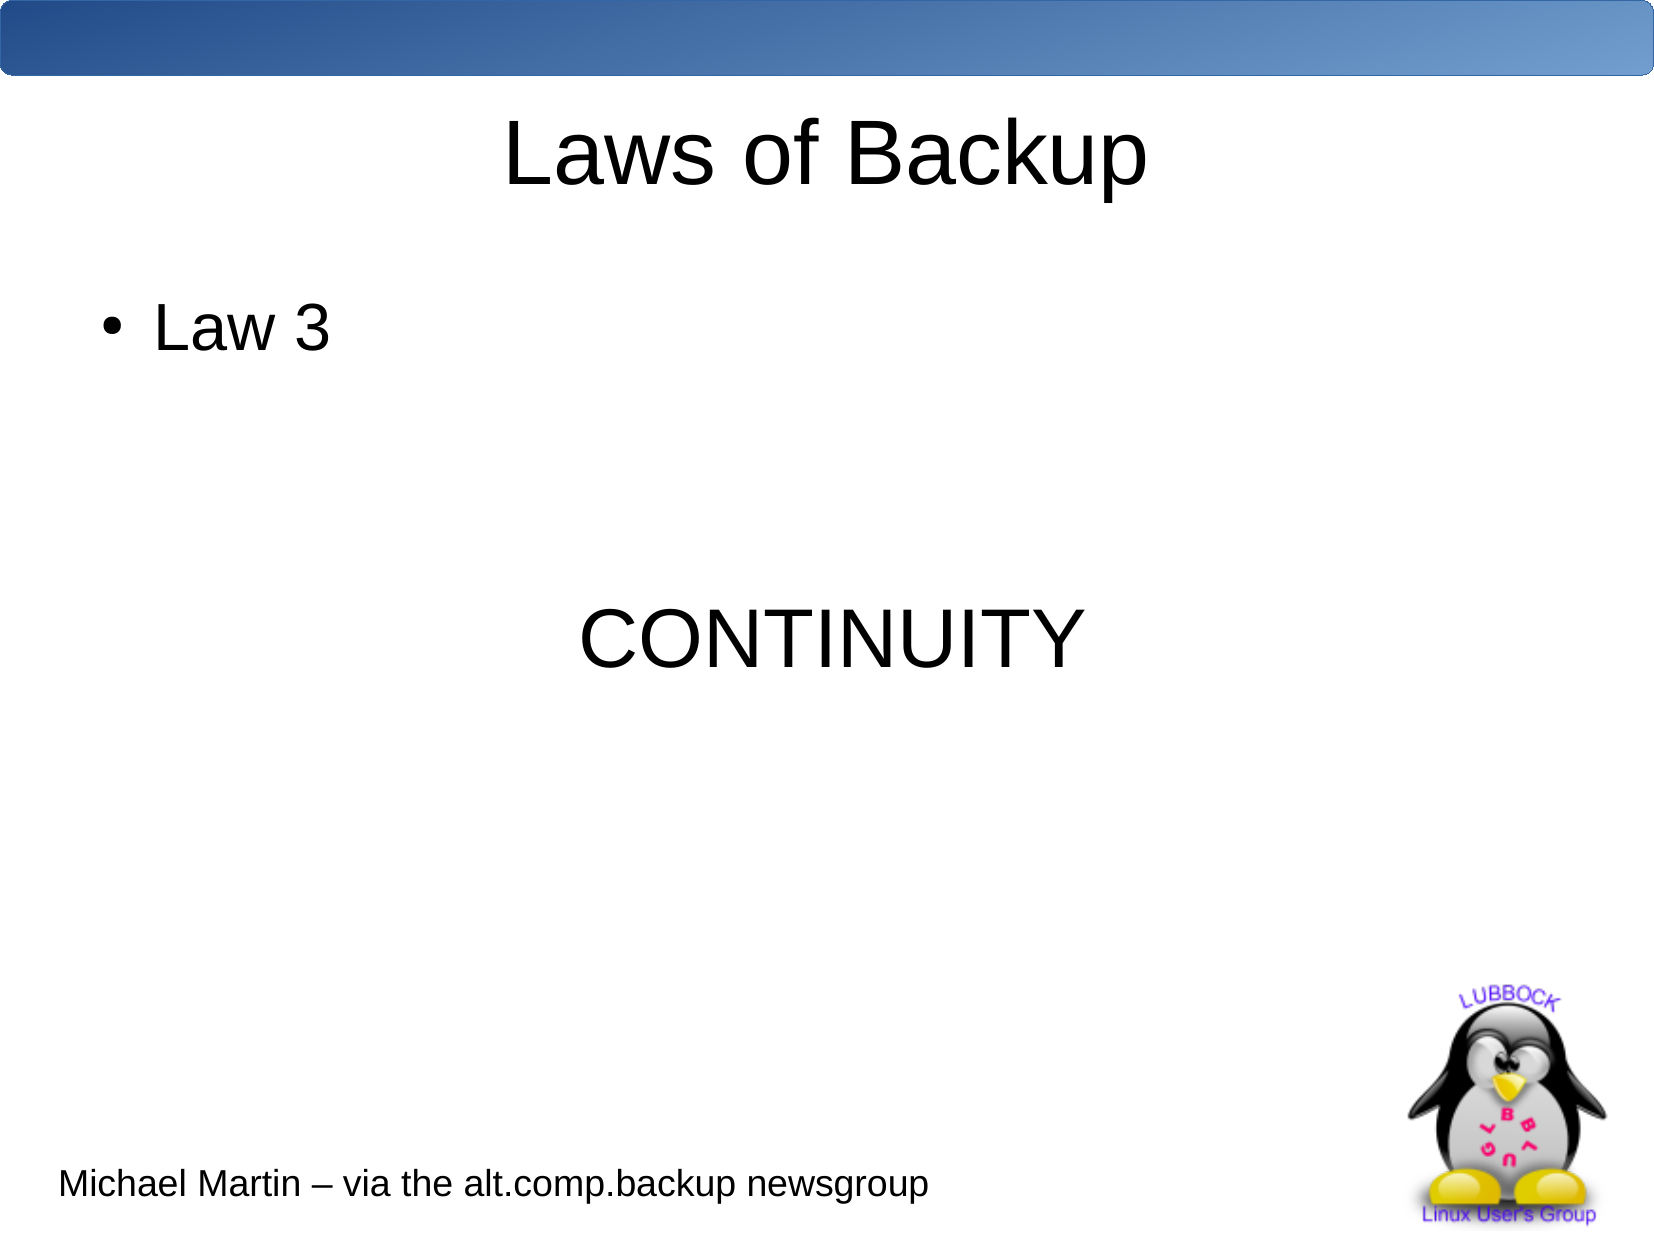

# Laws of Backup
Law 3
CONTINUITY
Michael Martin – via the alt.comp.backup newsgroup